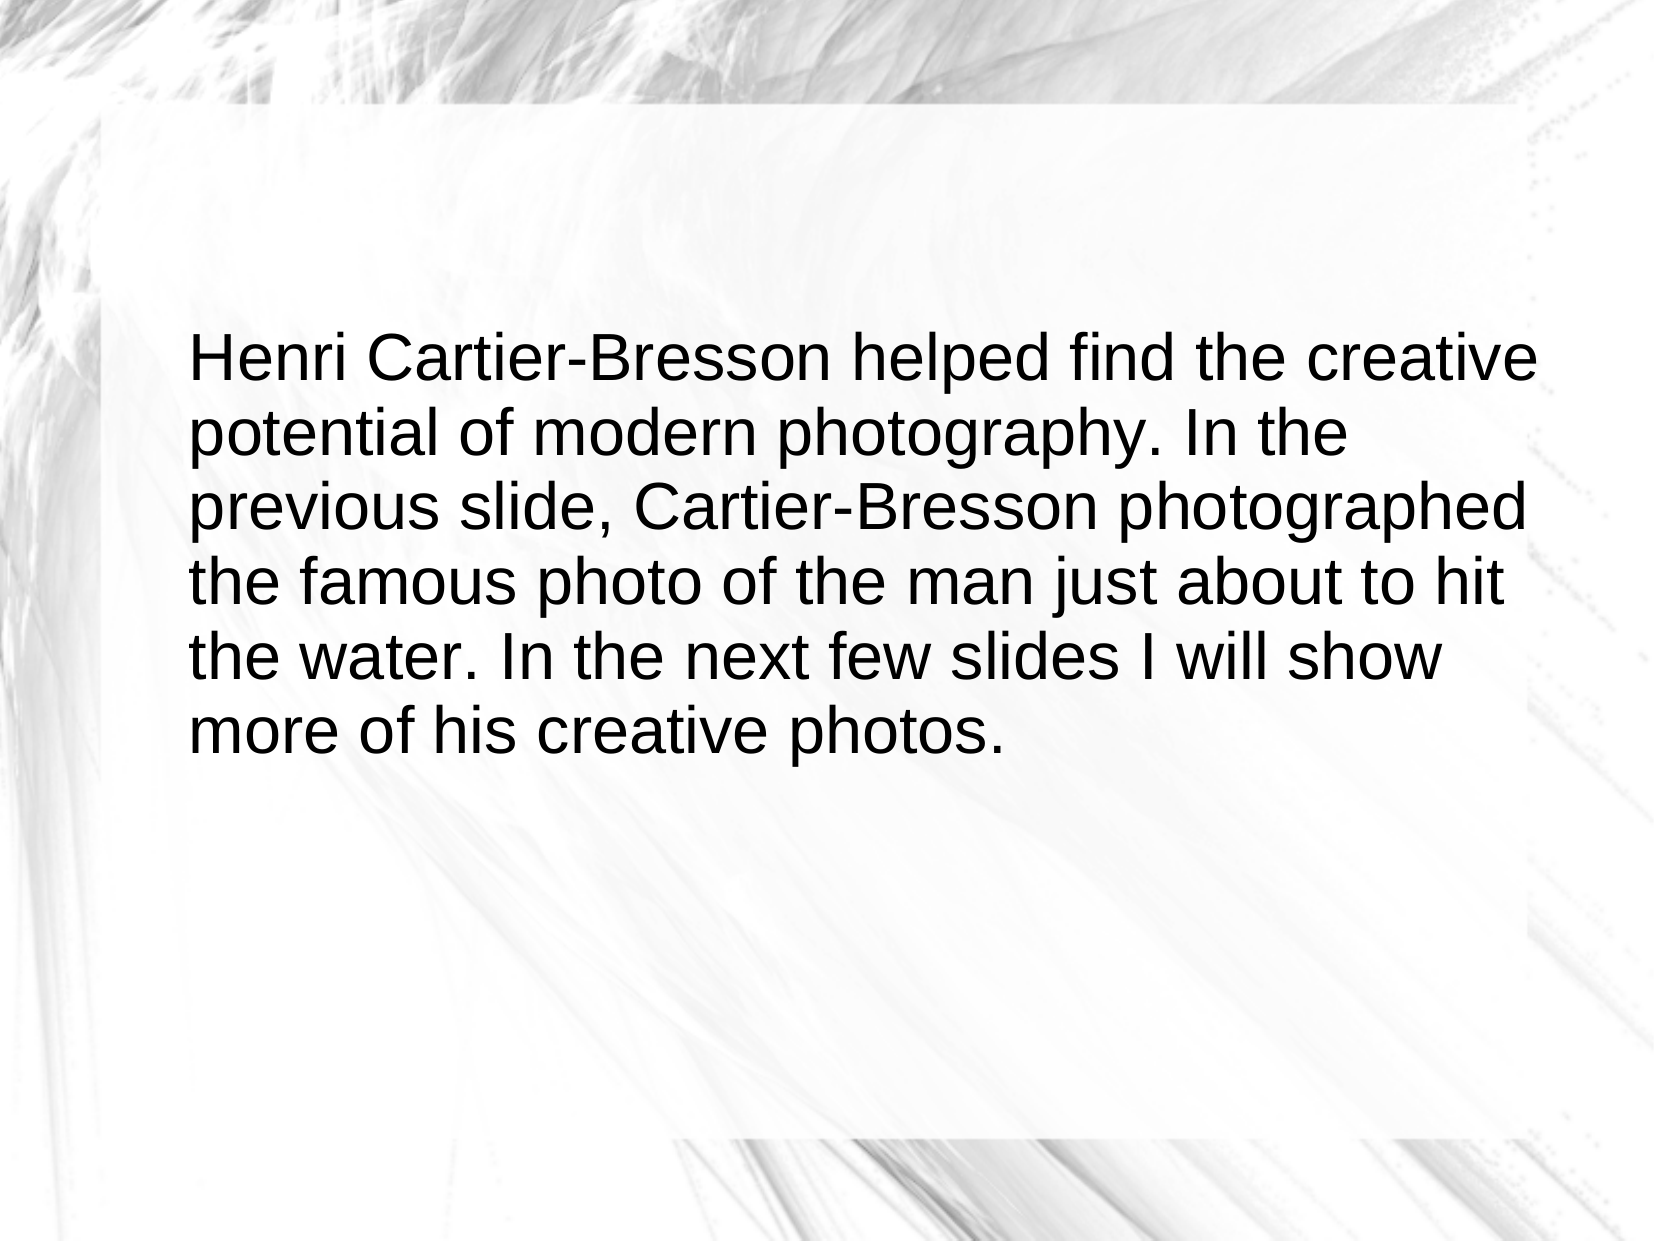

# Henri Cartier-Bresson helped find the creative potential of modern photography. In the previous slide, Cartier-Bresson photographed the famous photo of the man just about to hit the water. In the next few slides I will show more of his creative photos.